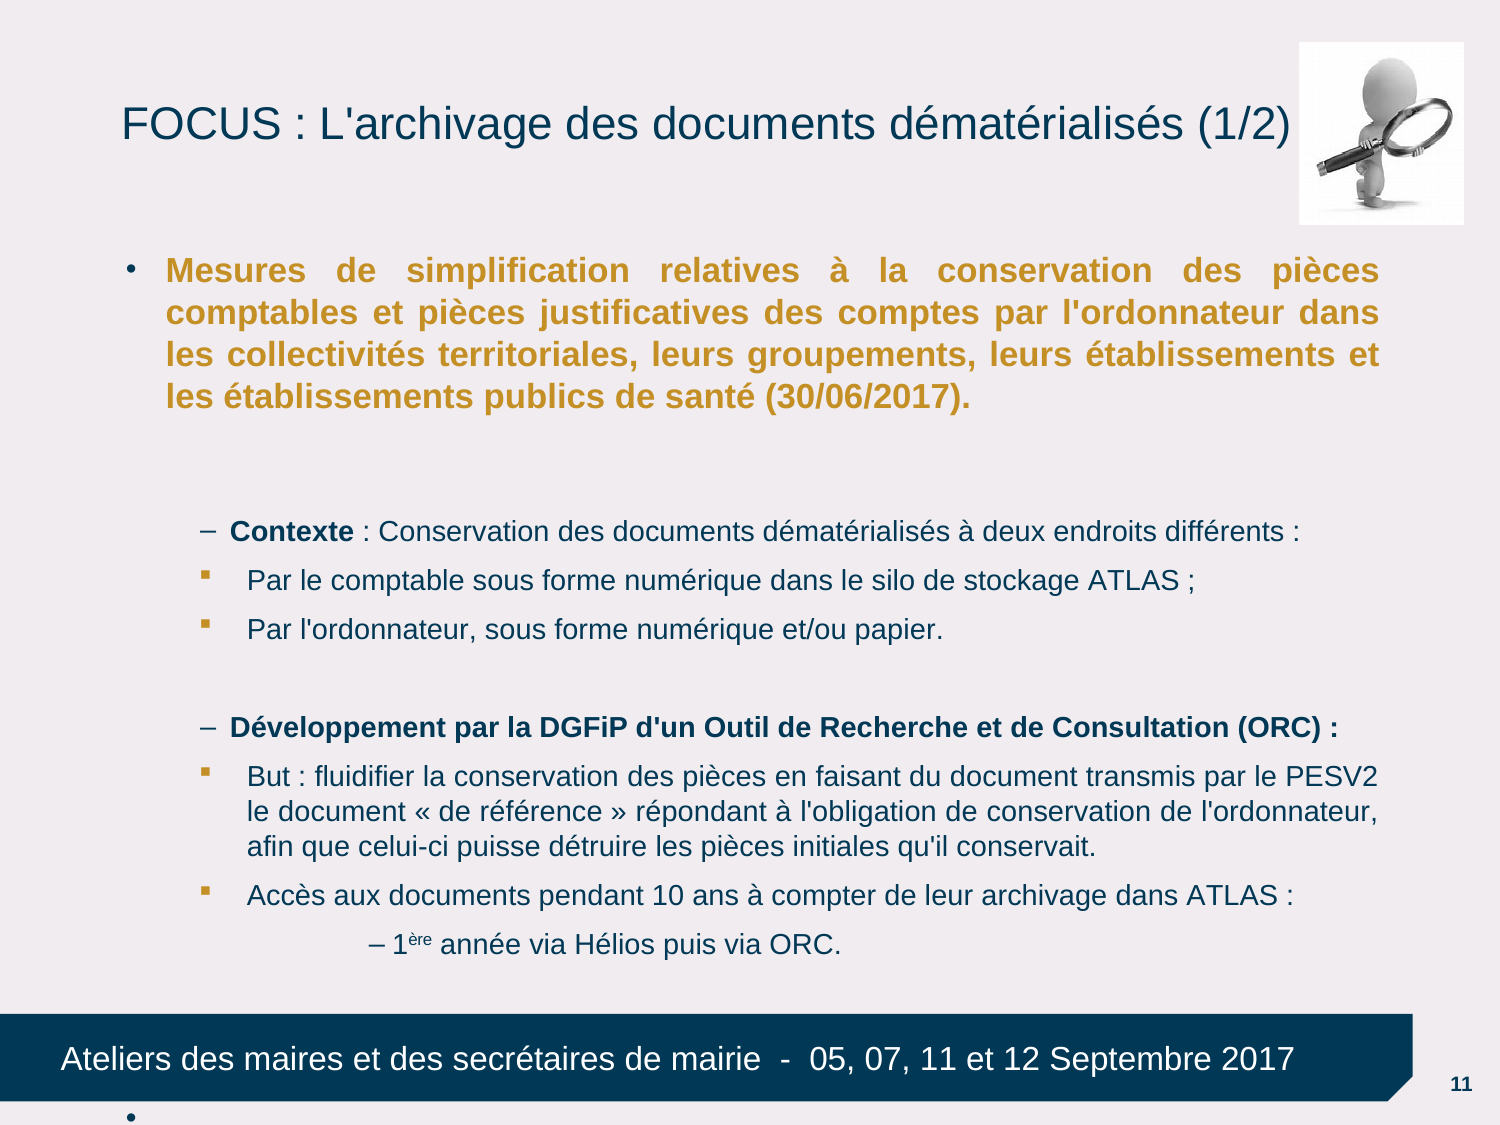

# FOCUS : L'archivage des documents dématérialisés (1/2)
Mesures de simplification relatives à la conservation des pièces comptables et pièces justificatives des comptes par l'ordonnateur dans les collectivités territoriales, leurs groupements, leurs établissements et les établissements publics de santé (30/06/2017).
 Contexte : Conservation des documents dématérialisés à deux endroits différents :
Par le comptable sous forme numérique dans le silo de stockage ATLAS ;
Par l'ordonnateur, sous forme numérique et/ou papier.
 Développement par la DGFiP d'un Outil de Recherche et de Consultation (ORC) :
But : fluidifier la conservation des pièces en faisant du document transmis par le PESV2 le document « de référence » répondant à l'obligation de conservation de l'ordonnateur, afin que celui-ci puisse détruire les pièces initiales qu'il conservait.
Accès aux documents pendant 10 ans à compter de leur archivage dans ATLAS :
 1ère année via Hélios puis via ORC.